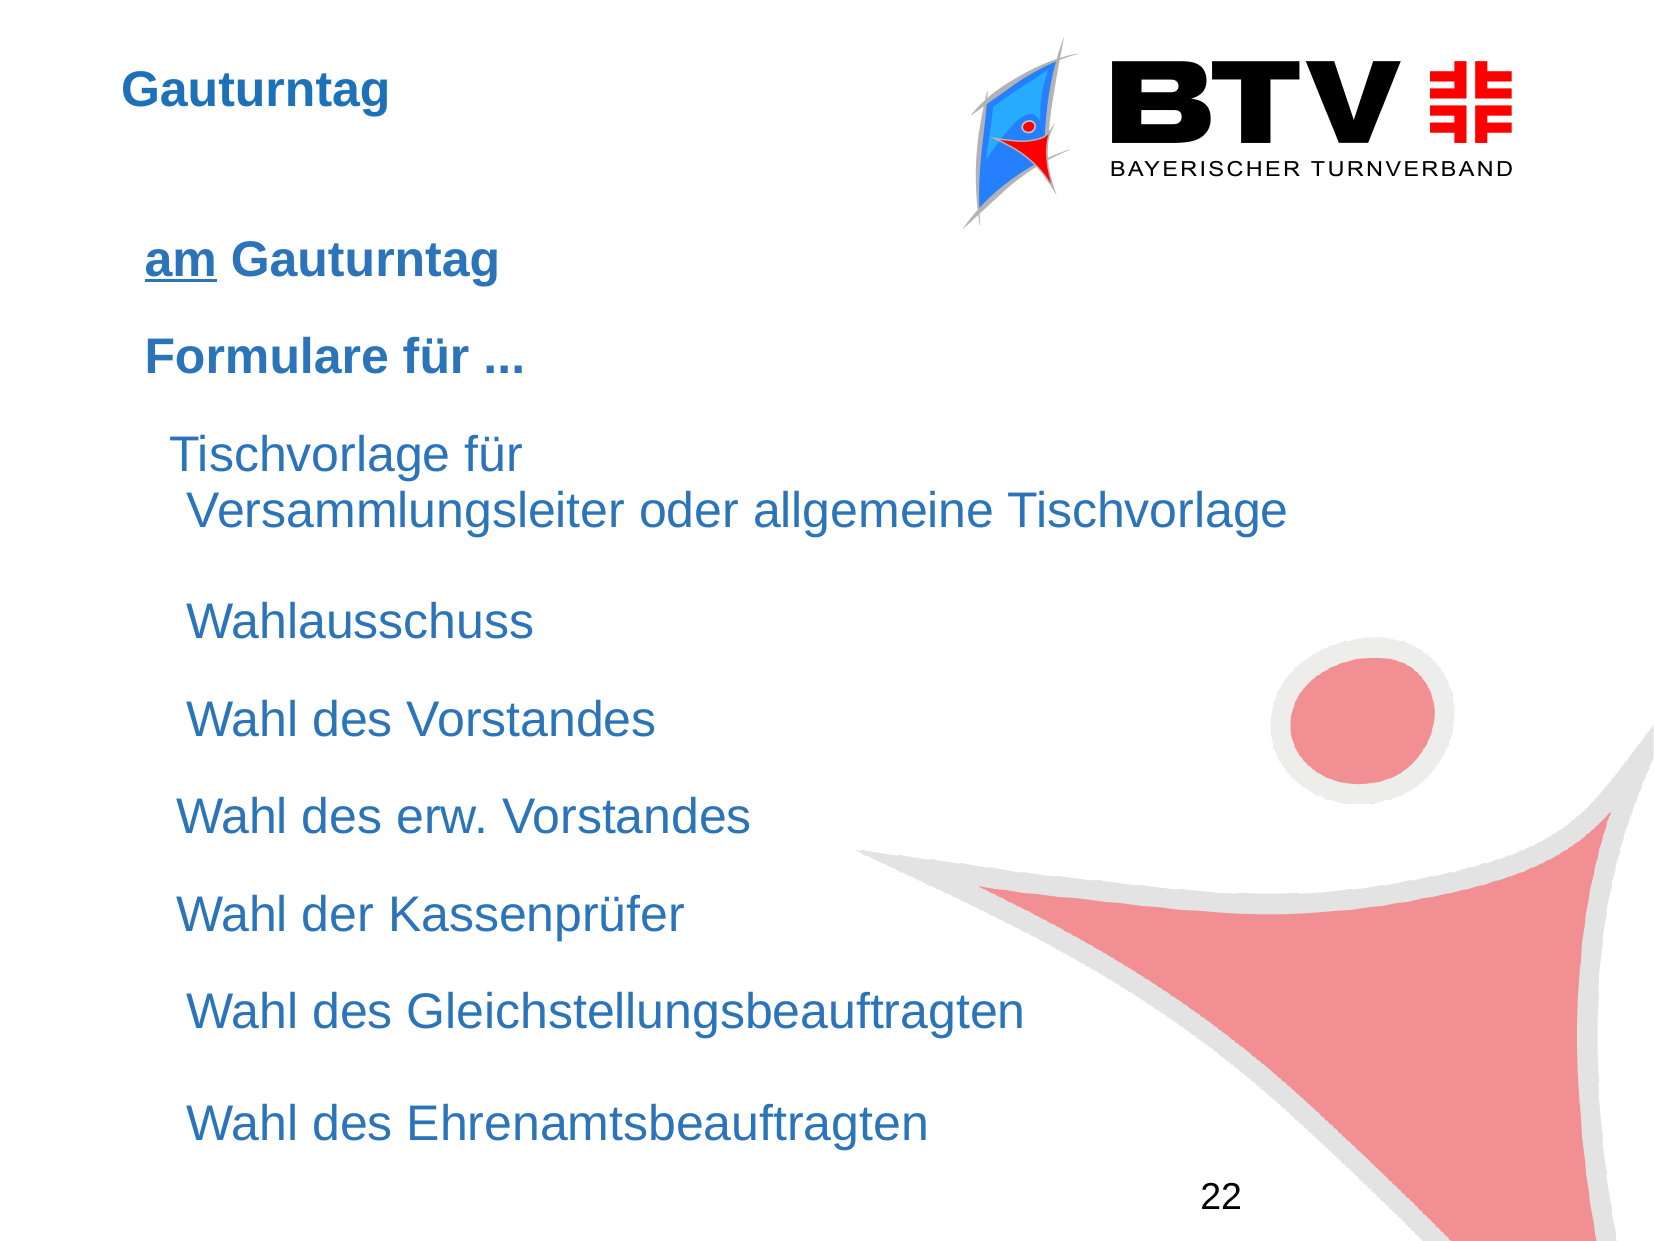

# Gauturntag
am Gauturntag
Formulare für ...
 Tischvorlage für
 Versammlungsleiter oder allgemeine Tischvorlage
 Wahlausschuss
 Wahl des Vorstandes
 Wahl des erw. Vorstandes
 Wahl der Kassenprüfer
 Wahl des Gleichstellungsbeauftragten
 Wahl des Ehrenamtsbeauftragten